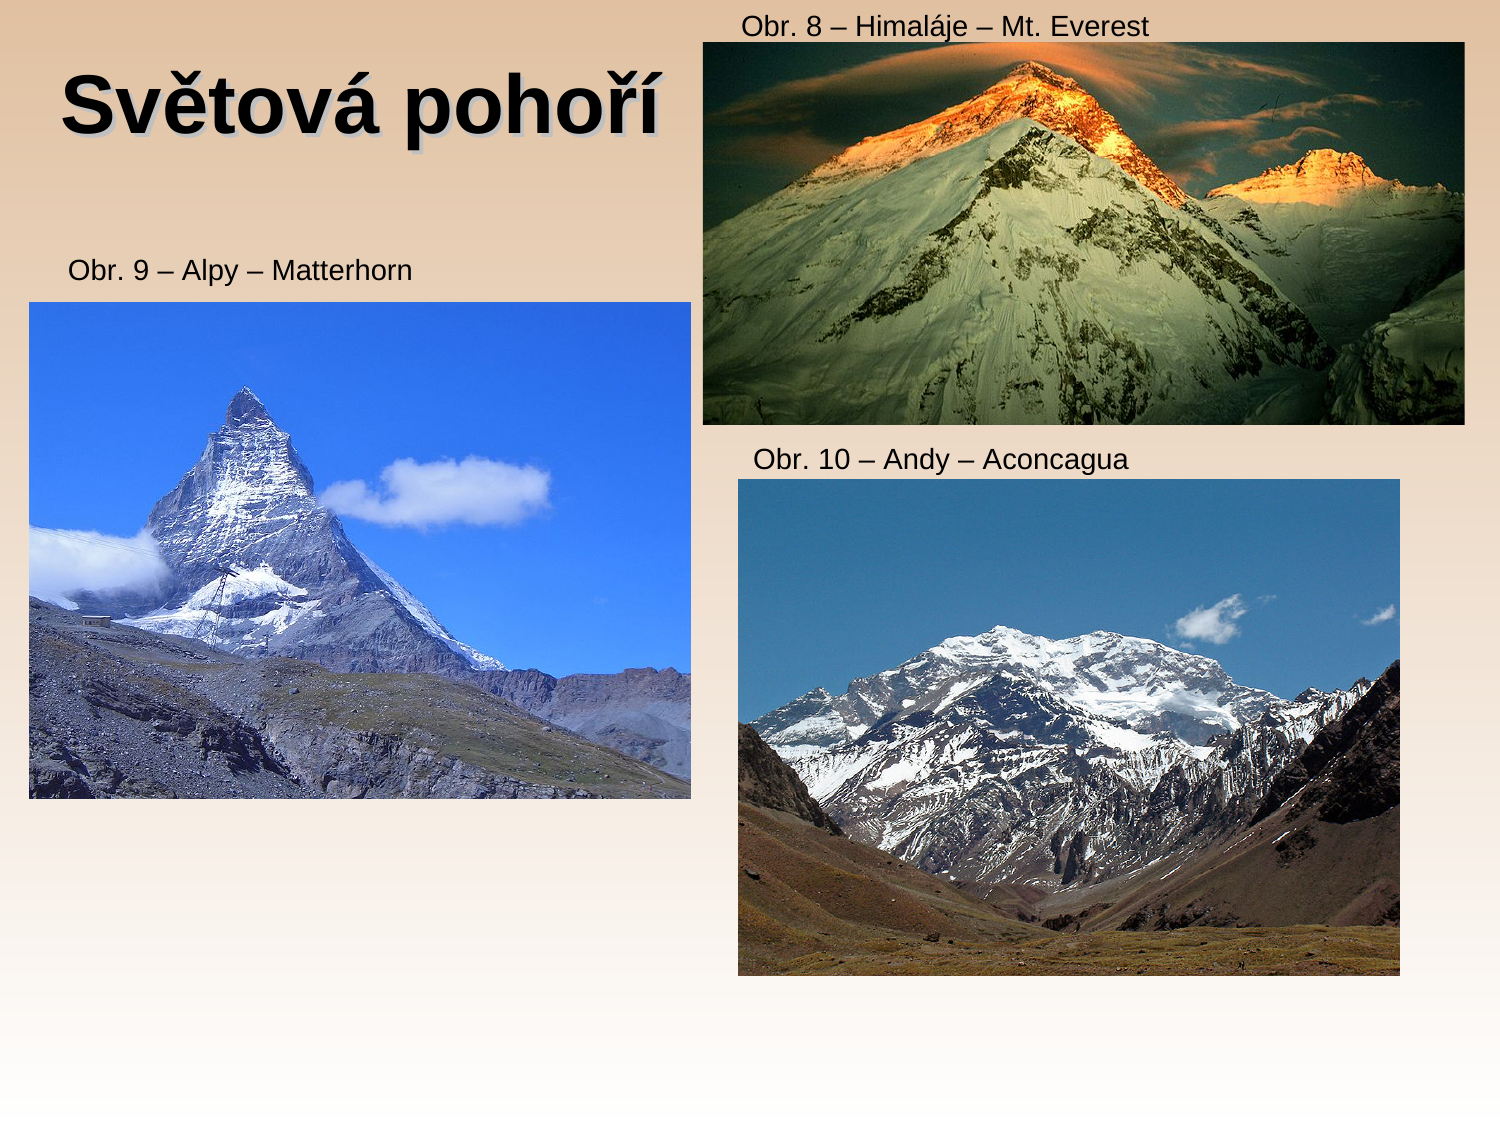

Obr. 8 – Himaláje – Mt. Everest
# Světová pohoří
Obr. 9 – Alpy – Matterhorn
Obr. 10 – Andy – Aconcagua